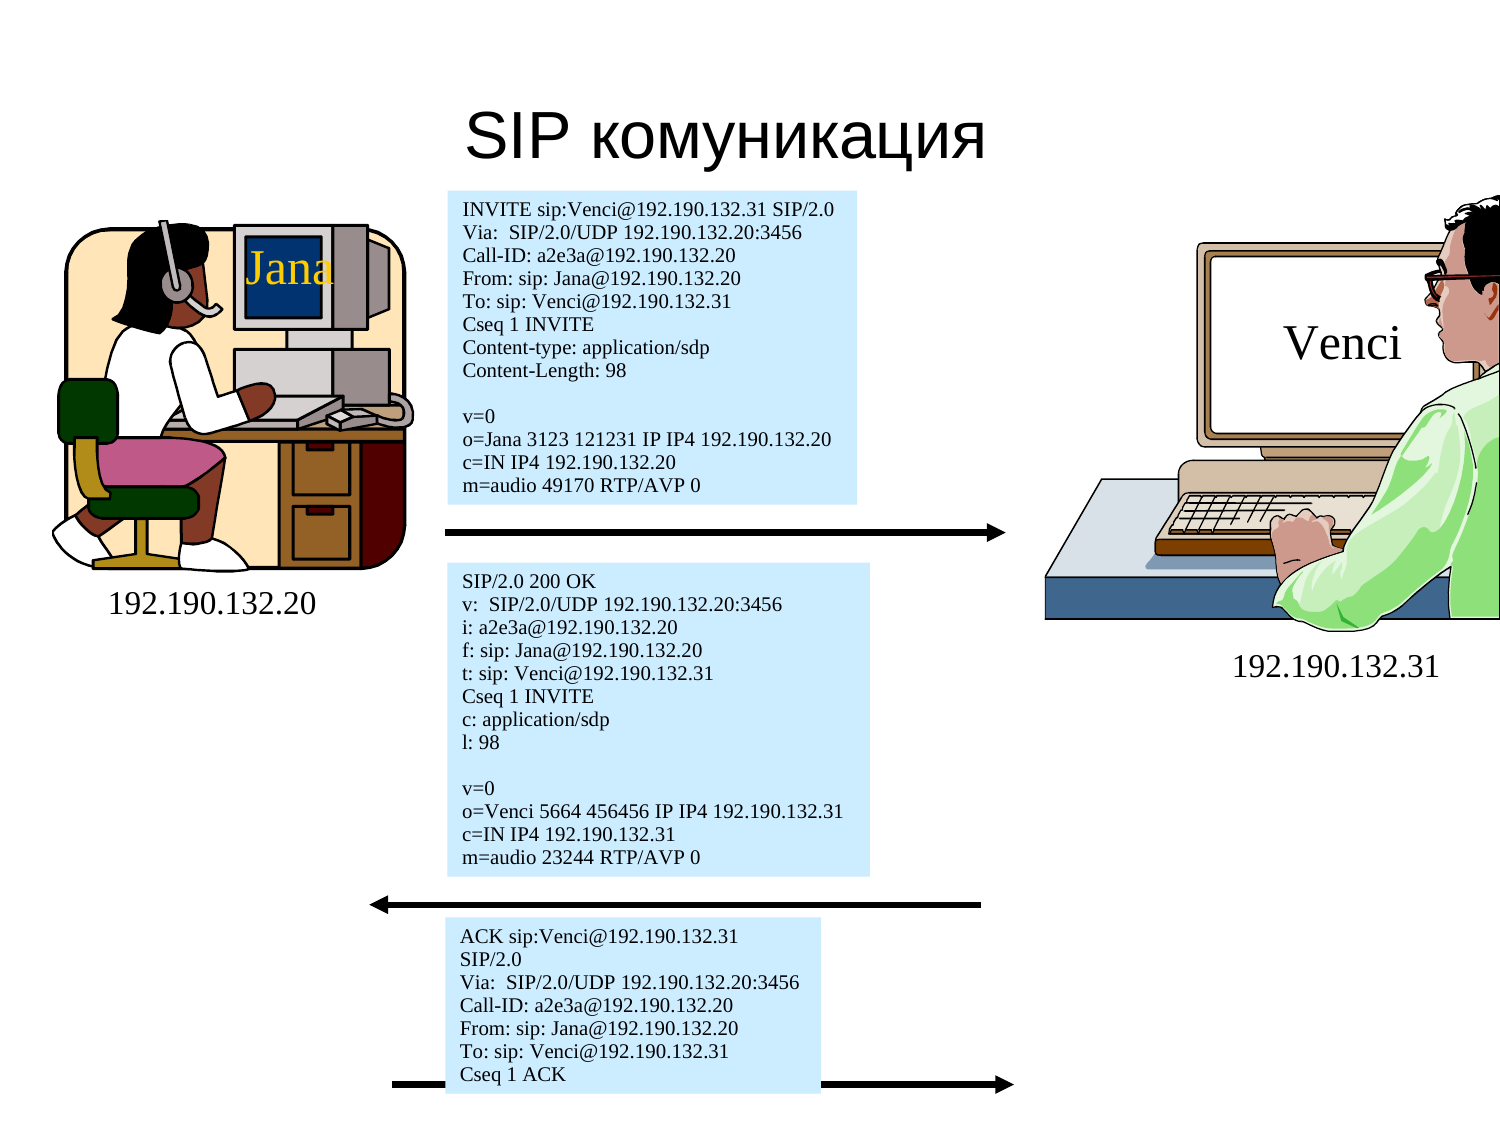

SIP комуникация
INVITE sip:Venci@192.190.132.31 SIP/2.0
Via: SIP/2.0/UDP 192.190.132.20:3456
Call-ID: a2e3a@192.190.132.20
From: sip: Jana@192.190.132.20
To: sip: Venci@192.190.132.31
Cseq 1 INVITE
Content-type: application/sdp
Content-Length: 98
v=0
o=Jana 3123 121231 IP IP4 192.190.132.20
c=IN IP4 192.190.132.20
m=audio 49170 RTP/AVP 0
Jana
Venci
SIP/2.0 200 OK
v: SIP/2.0/UDP 192.190.132.20:3456
i: a2e3a@192.190.132.20
f: sip: Jana@192.190.132.20
t: sip: Venci@192.190.132.31
Cseq 1 INVITE
c: application/sdp
l: 98
v=0
o=Venci 5664 456456 IP IP4 192.190.132.31
c=IN IP4 192.190.132.31
m=audio 23244 RTP/AVP 0
192.190.132.20
192.190.132.31
ACK sip:Venci@192.190.132.31 SIP/2.0
Via: SIP/2.0/UDP 192.190.132.20:3456
Call-ID: a2e3a@192.190.132.20
From: sip: Jana@192.190.132.20
To: sip: Venci@192.190.132.31
Cseq 1 ACK